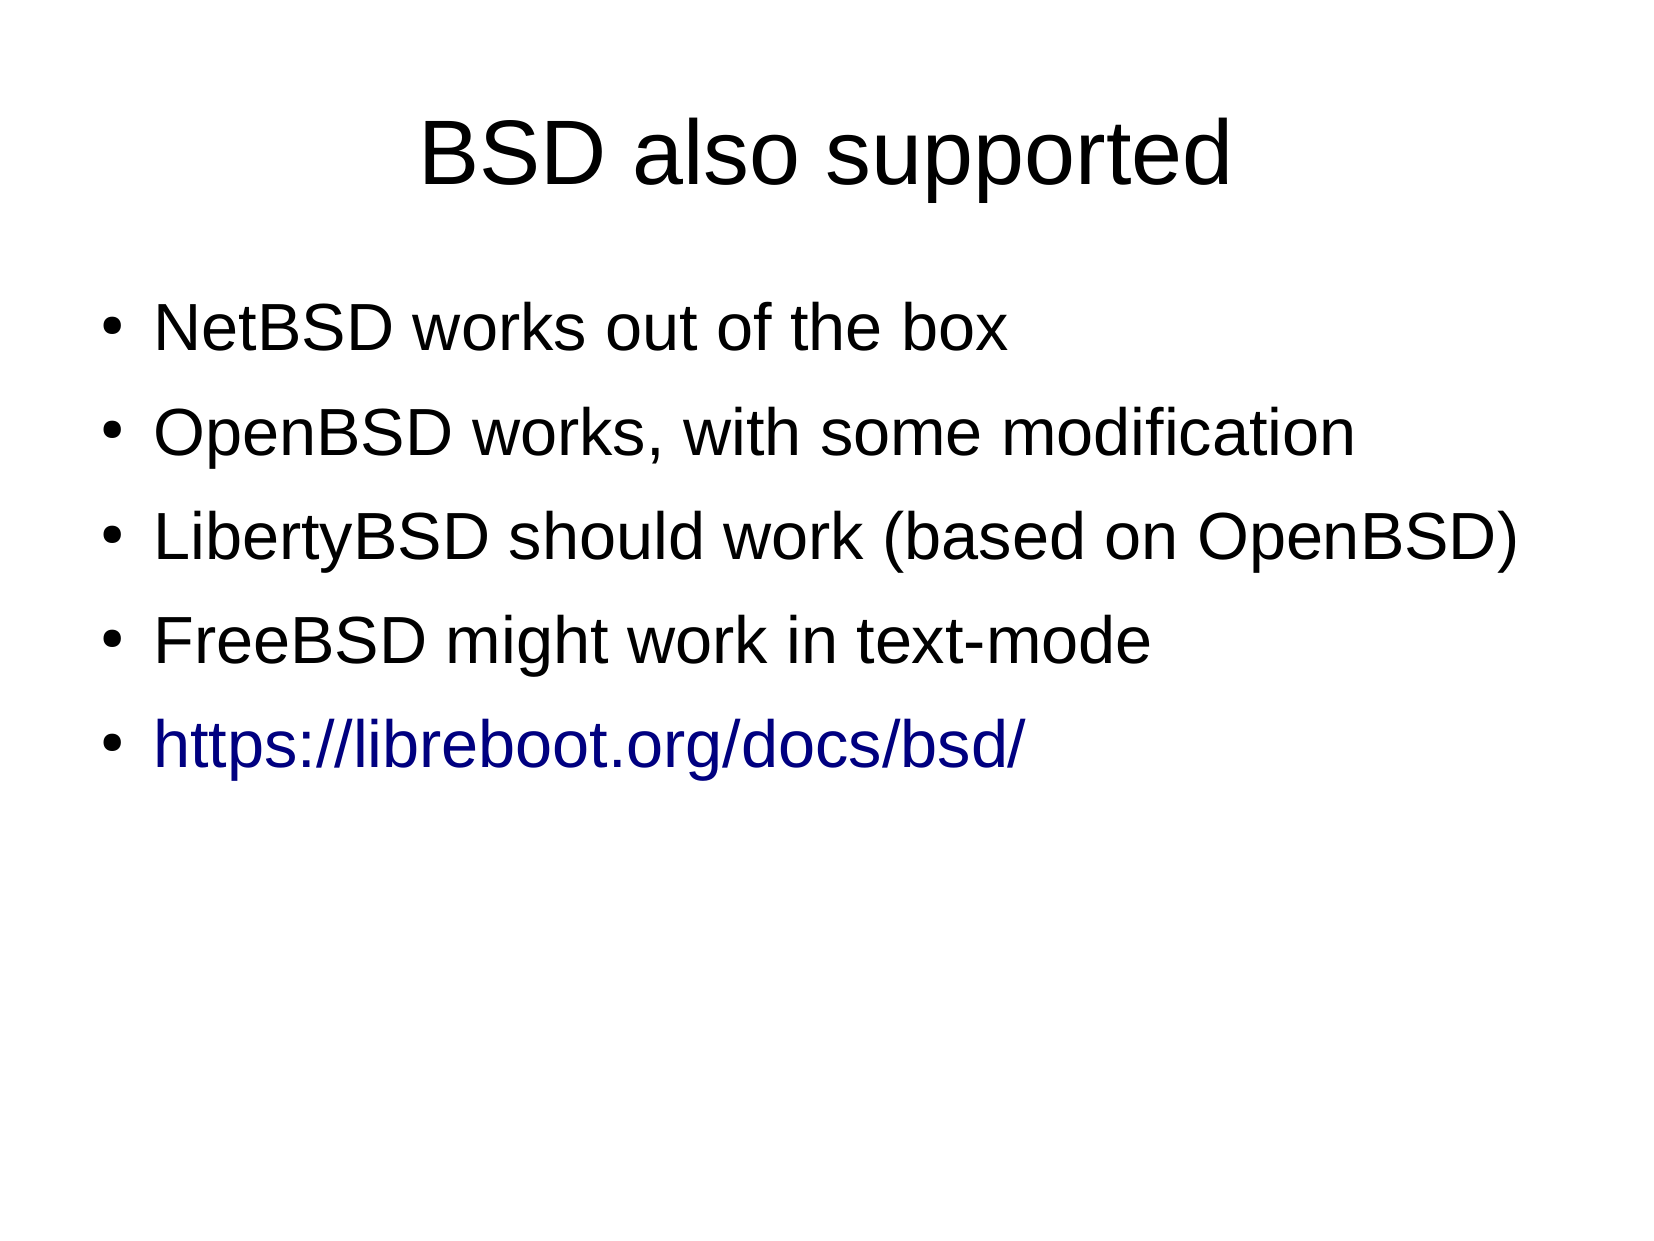

# BSD also supported
NetBSD works out of the box
OpenBSD works, with some modification
LibertyBSD should work (based on OpenBSD)
FreeBSD might work in text-mode
https://libreboot.org/docs/bsd/